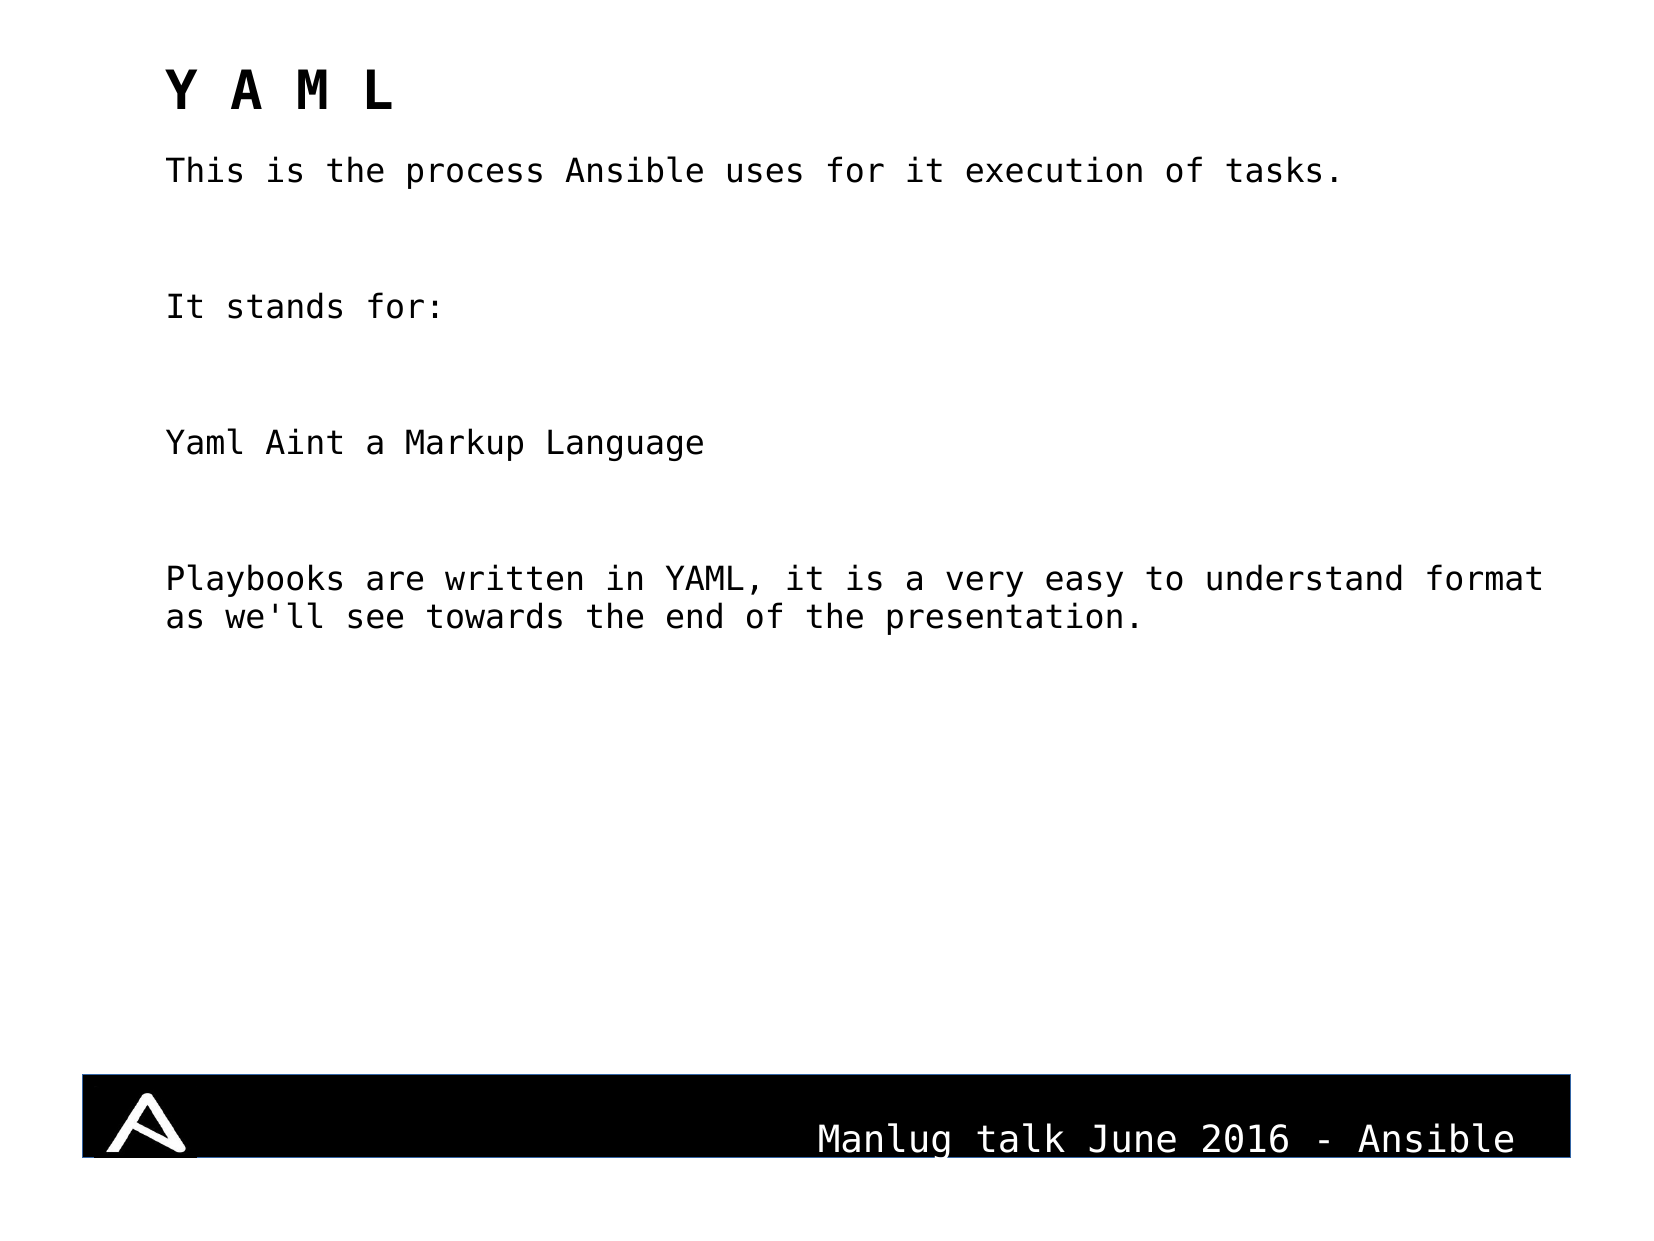

#
Y A M L
This is the process Ansible uses for it execution of tasks.
It stands for:
Yaml Aint a Markup Language
Playbooks are written in YAML, it is a very easy to understand format as we'll see towards the end of the presentation.
Manlug talk June 2016 - Ansible